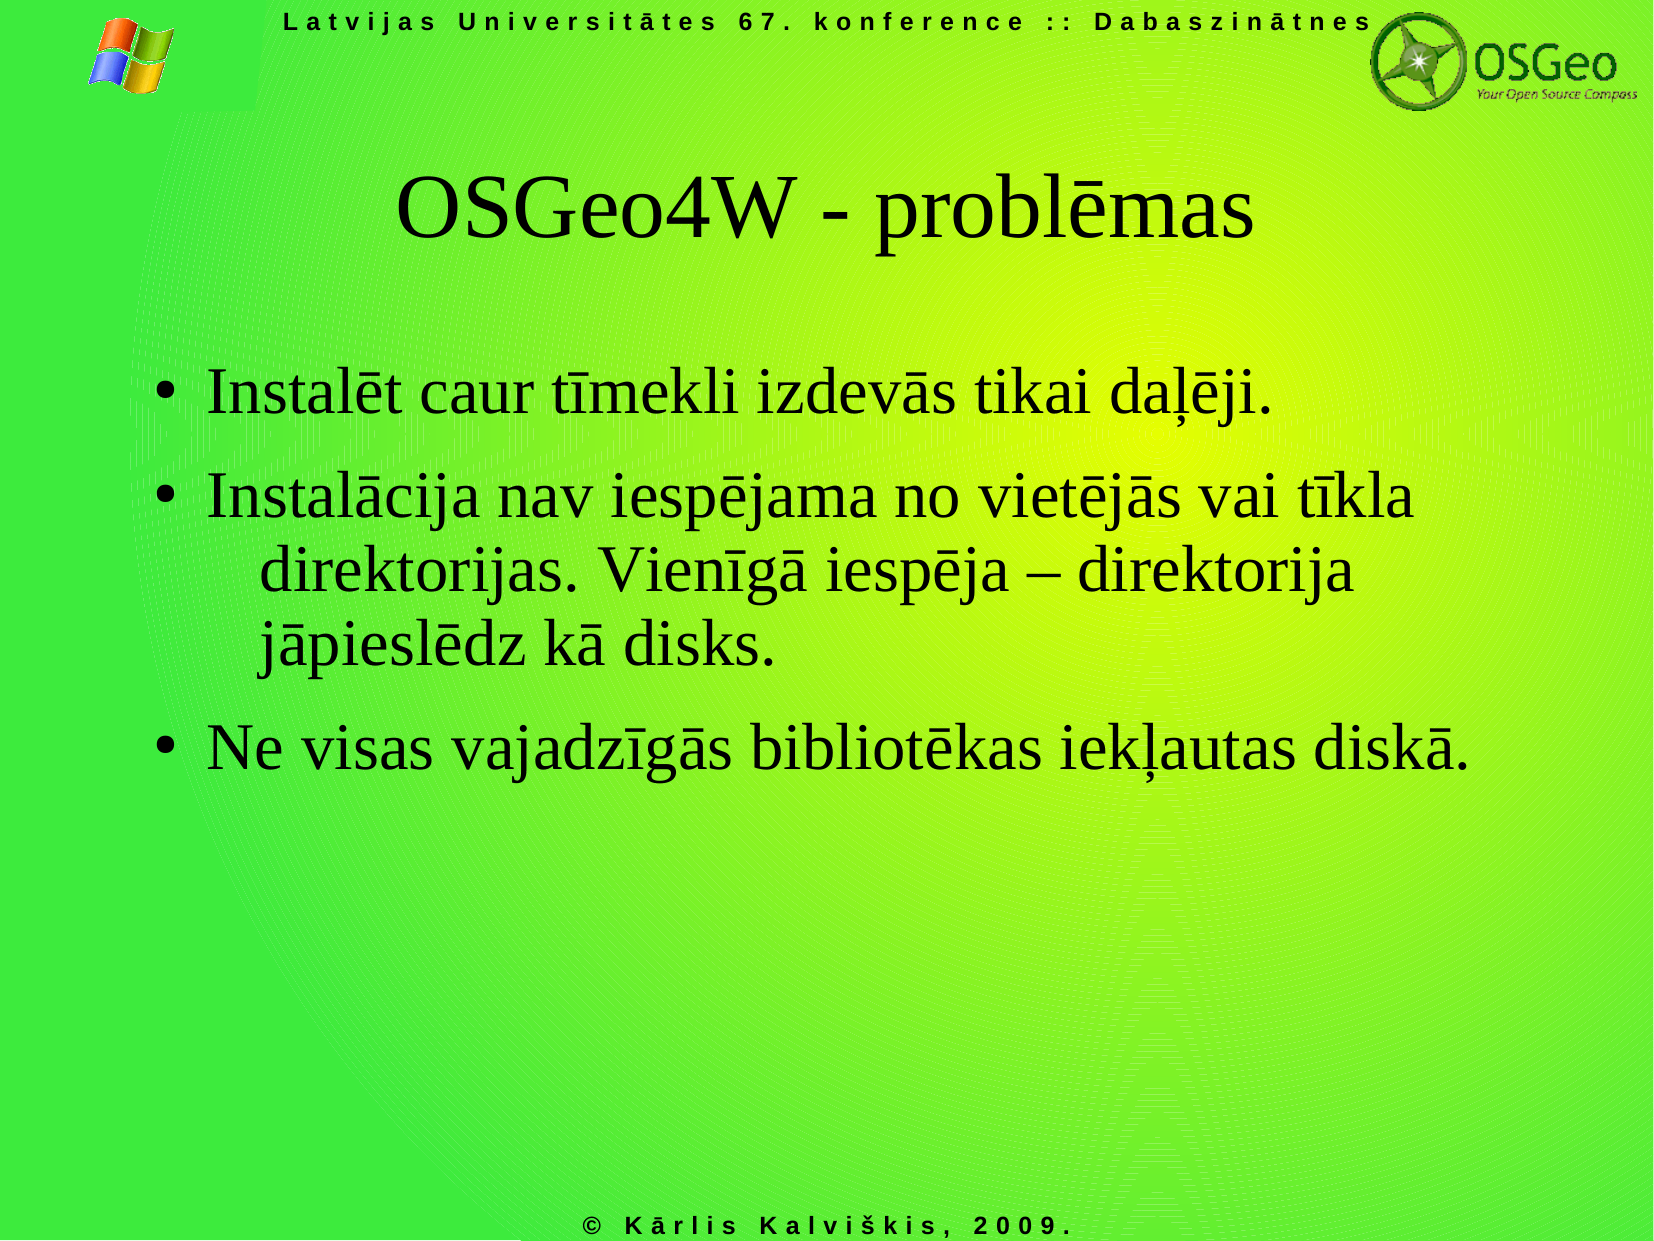

# OSGeo4W - problēmas
Instalēt caur tīmekli izdevās tikai daļēji.
Instalācija nav iespējama no vietējās vai tīkla direktorijas. Vienīgā iespēja – direktorija jāpieslēdz kā disks.
Ne visas vajadzīgās bibliotēkas iekļautas diskā.